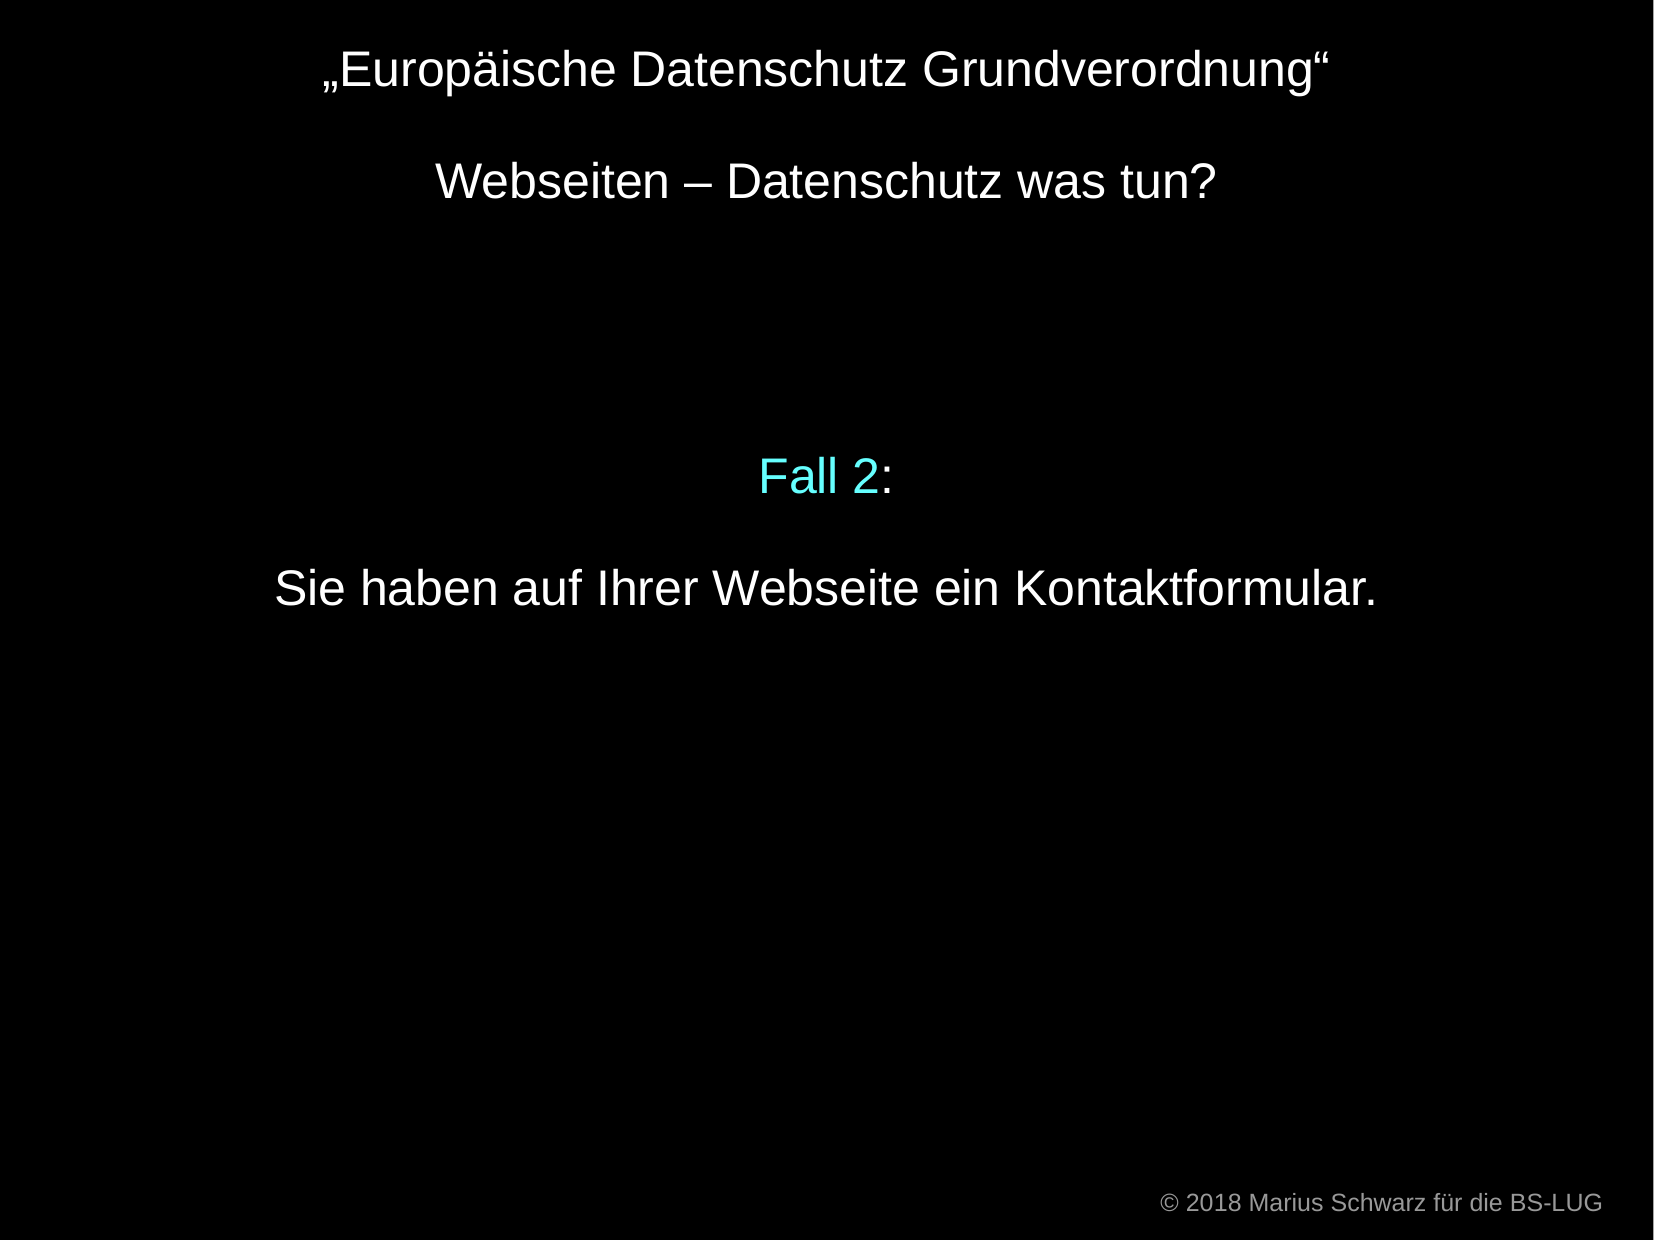

# „Europäische Datenschutz Grundverordnung“ Webseiten – Datenschutz was tun?
Fall 2:
Sie haben auf Ihrer Webseite ein Kontaktformular.
© 2018 Marius Schwarz für die BS-LUG